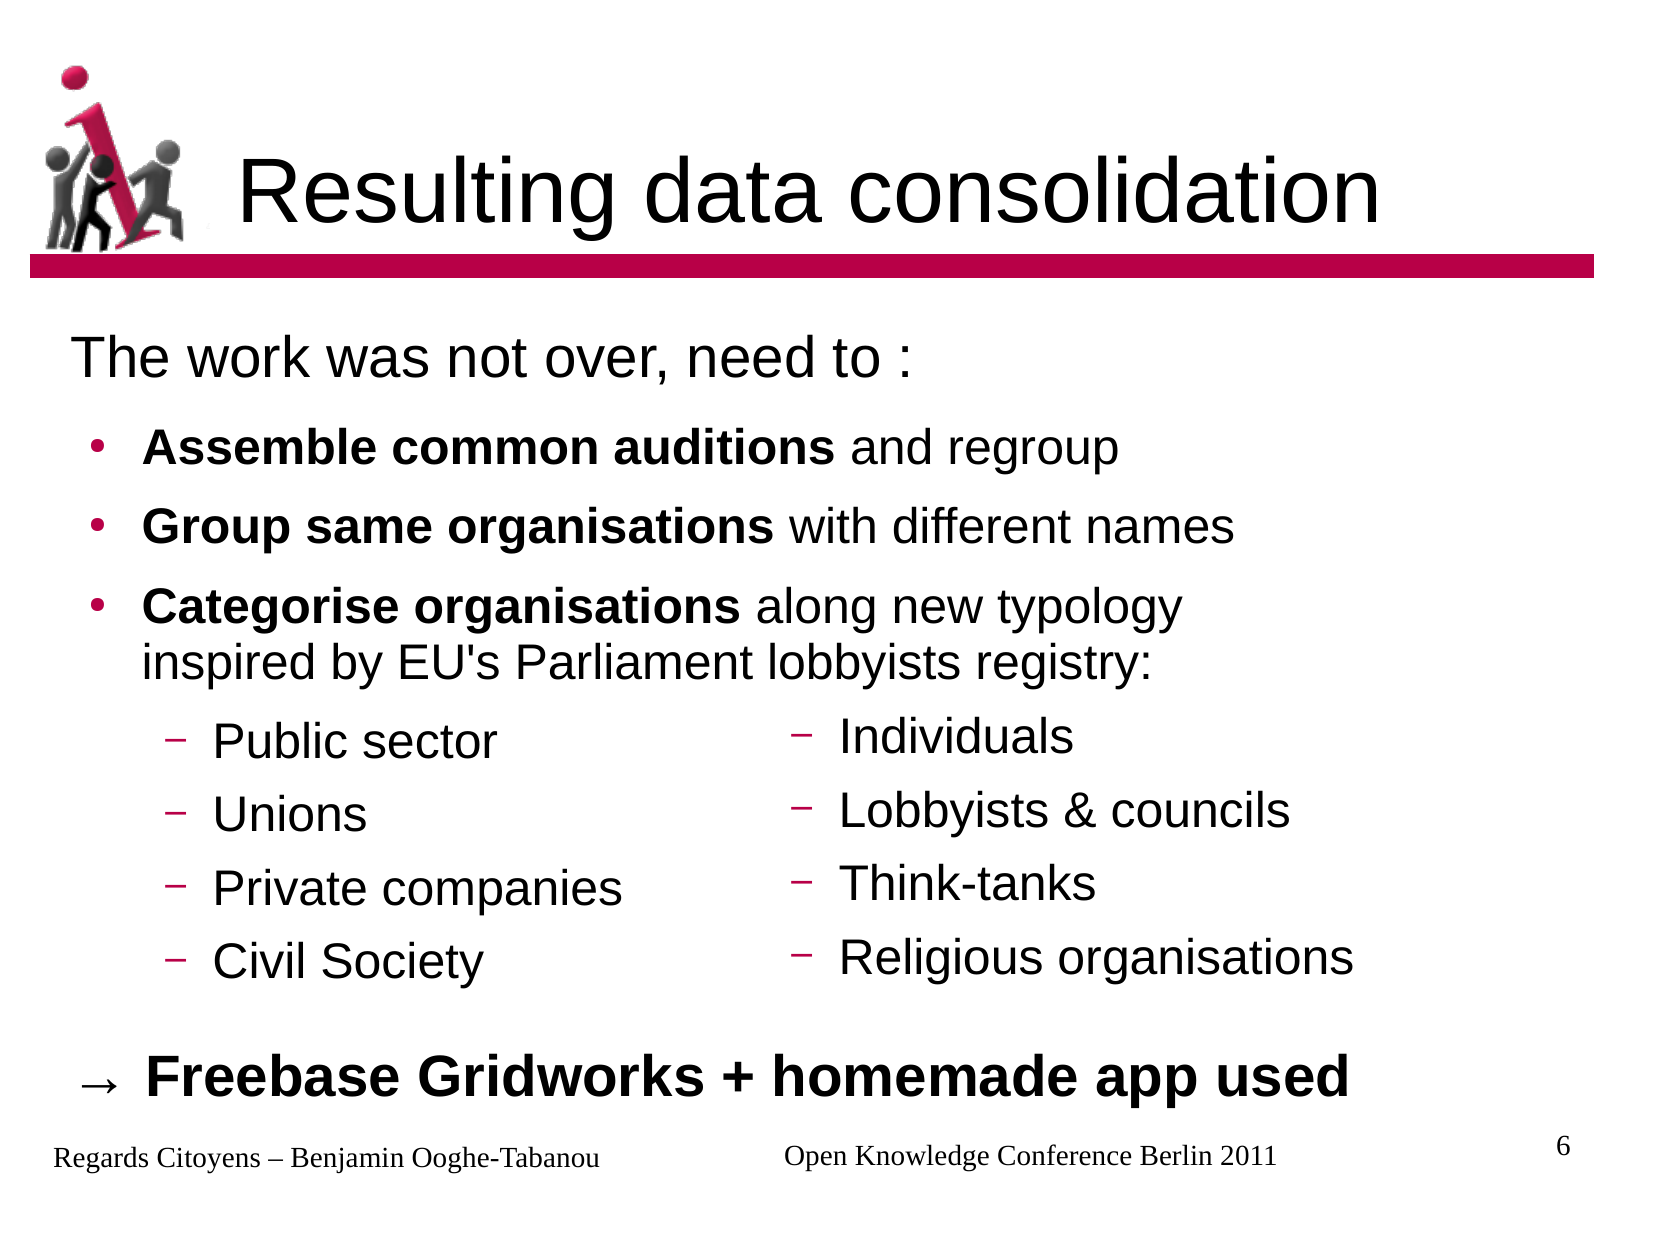

# Resulting data consolidation
The work was not over, need to :
Assemble common auditions and regroup
Group same organisations with different names
Categorise organisations along new typology
inspired by EU's Parliament lobbyists registry:
Public sector
Unions
Private companies
Civil Society
→ Freebase Gridworks + homemade app used
Individuals
Lobbyists & councils
Think-tanks
Religious organisations
6
Benjamin Ooghe-Tabanou - Open Knowledge Conference Berlin 2011